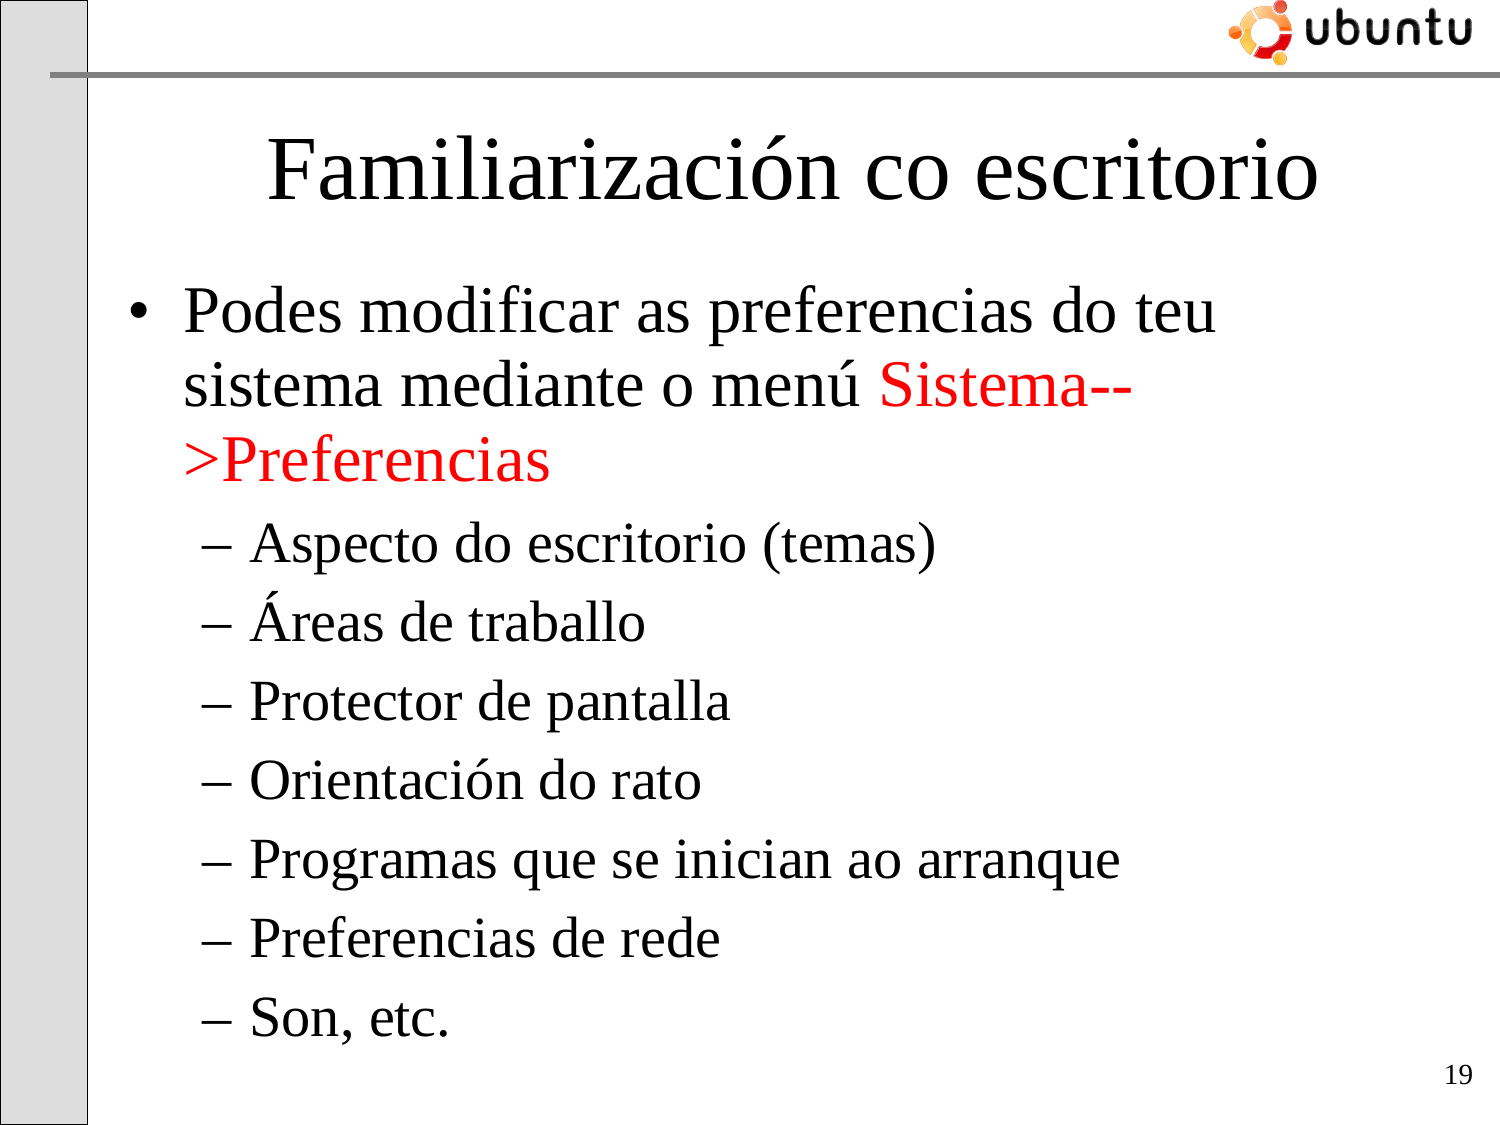

# Familiarización co escritorio
Podes modificar as preferencias do teu sistema mediante o menú Sistema-->Preferencias
Aspecto do escritorio (temas)
Áreas de traballo
Protector de pantalla
Orientación do rato
Programas que se inician ao arranque
Preferencias de rede
Son, etc.
19